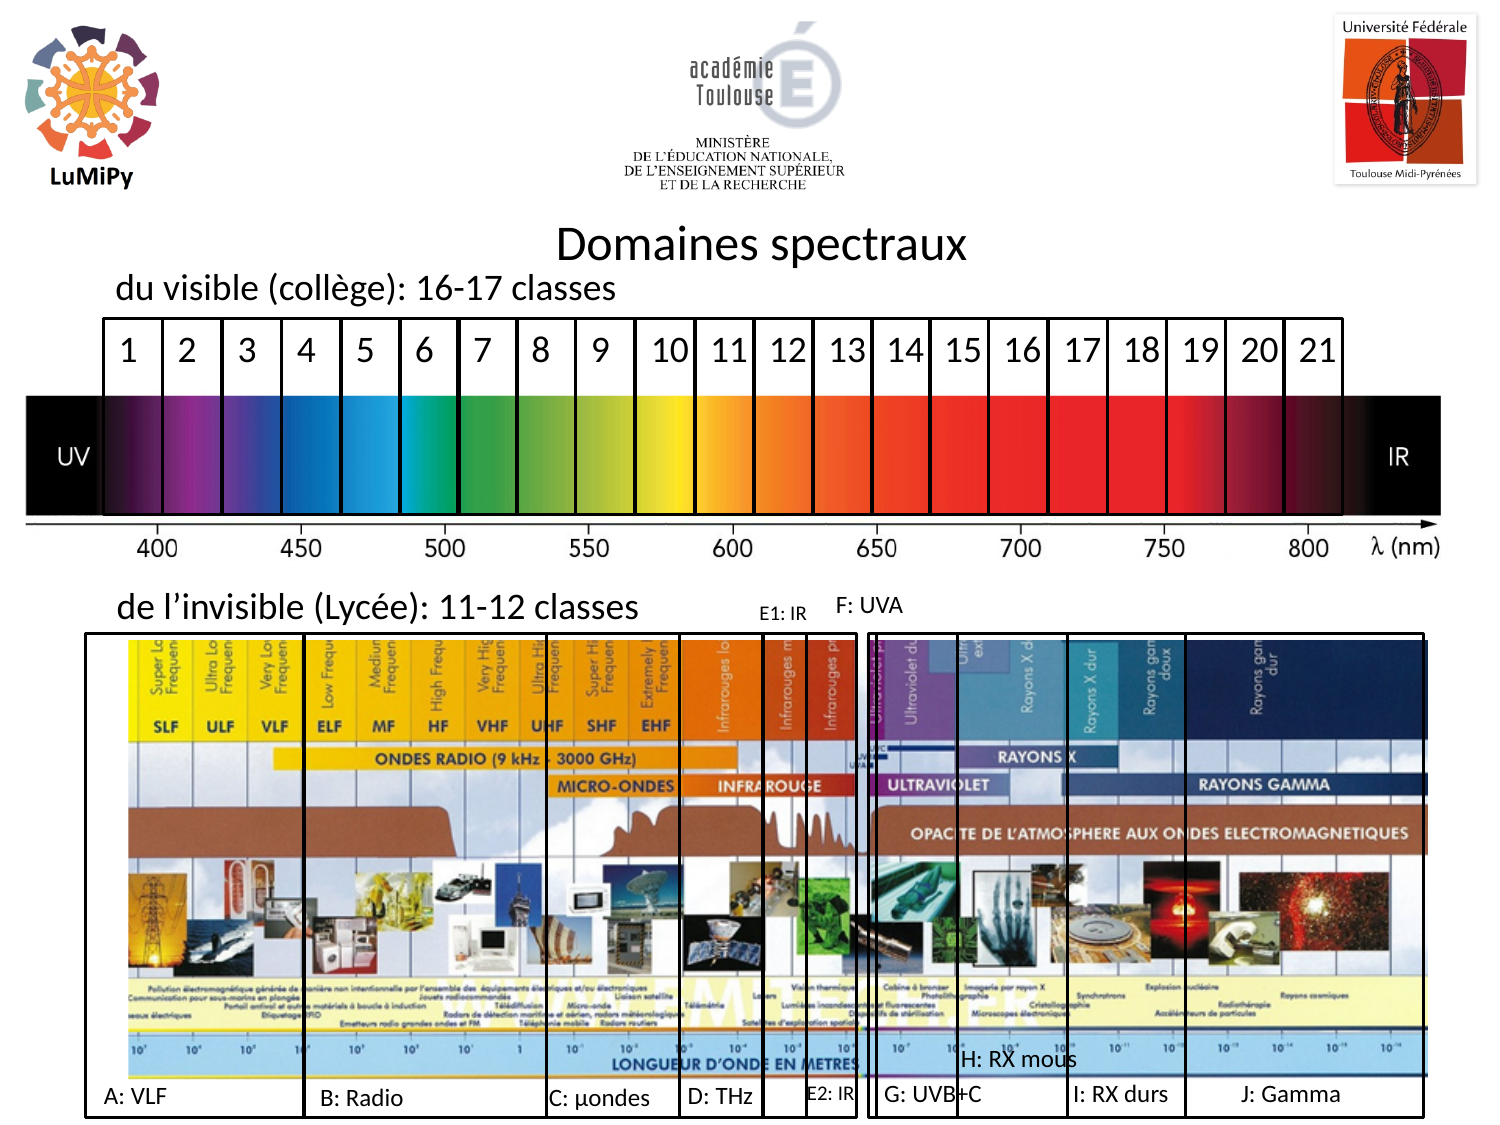

Domaines spectraux
du visible (collège): 16-17 classes
1
2
3
4
5
6
7
8
9
10
11
12
13
14
15
16
17
18
19
20
21
de l’invisible (Lycée): 11-12 classes
F: UVA
E1: IR
H: RX mous
G: UVB+C
I: RX durs
J: Gamma
A: VLF
E2: IR
D: THz
B: Radio
C: µondes